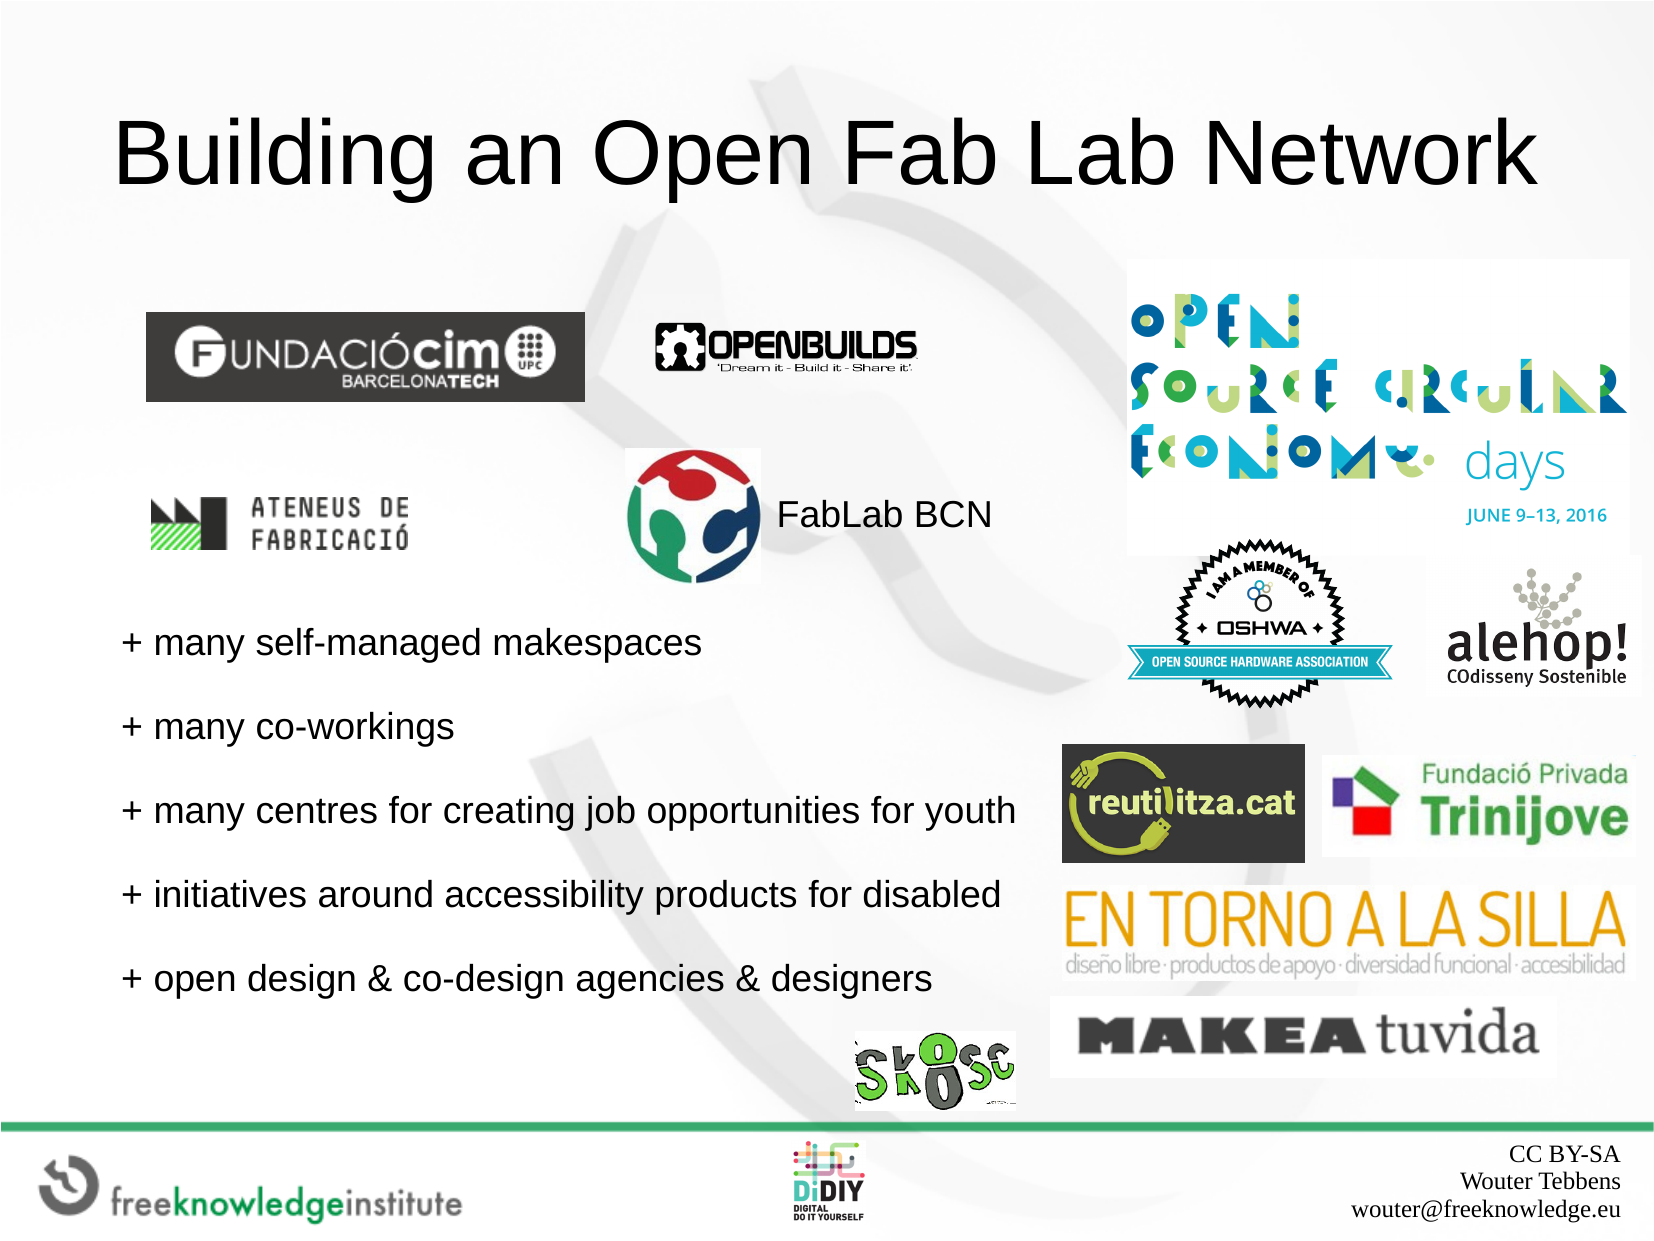

# Building an Open Fab Lab Network
FabLab BCN
+ many self-managed makespaces
+ many co-workings
+ many centres for creating job opportunities for youth
+ initiatives around accessibility products for disabled
+ open design & co-design agencies & designers